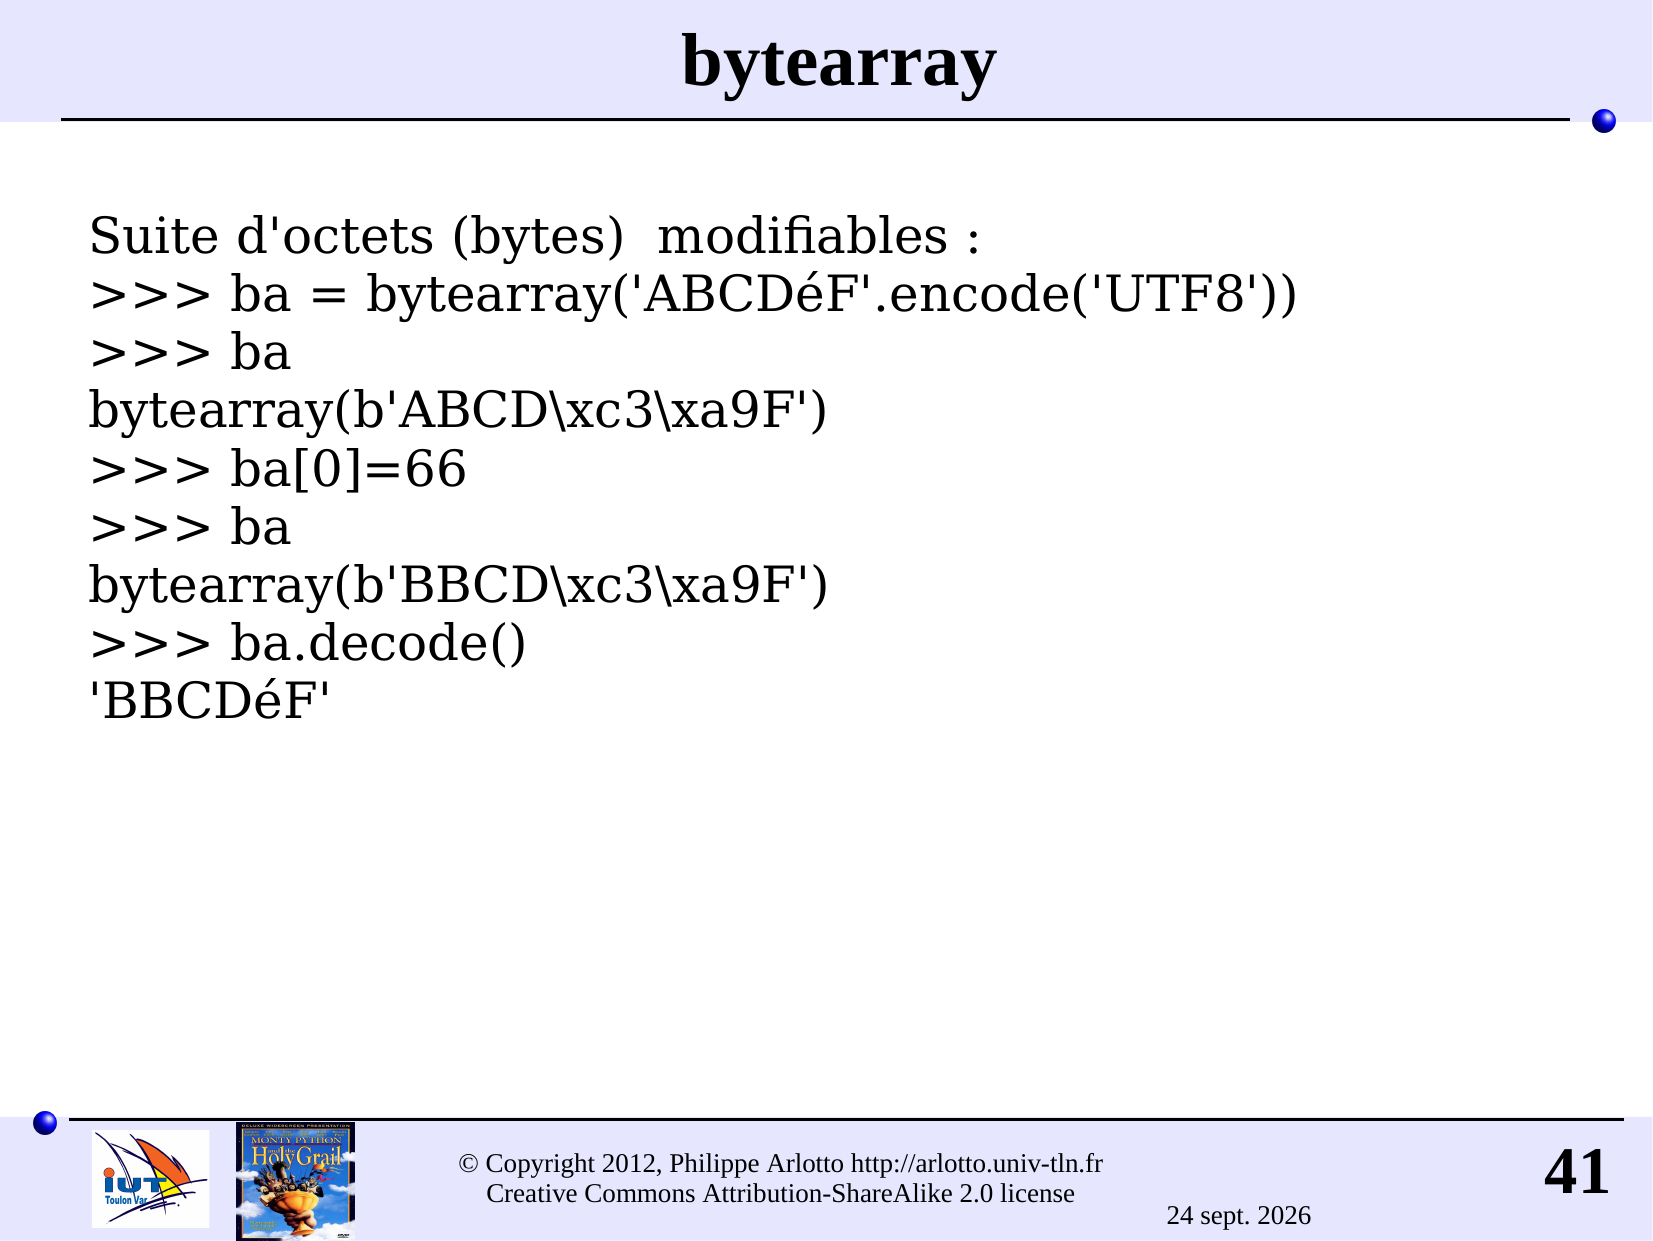

# bytearray
Suite d'octets (bytes) modifiables :
>>> ba = bytearray('ABCDéF'.encode('UTF8'))
>>> ba
bytearray(b'ABCD\xc3\xa9F')
>>> ba[0]=66
>>> ba
bytearray(b'BBCD\xc3\xa9F')
>>> ba.decode()
'BBCDéF'